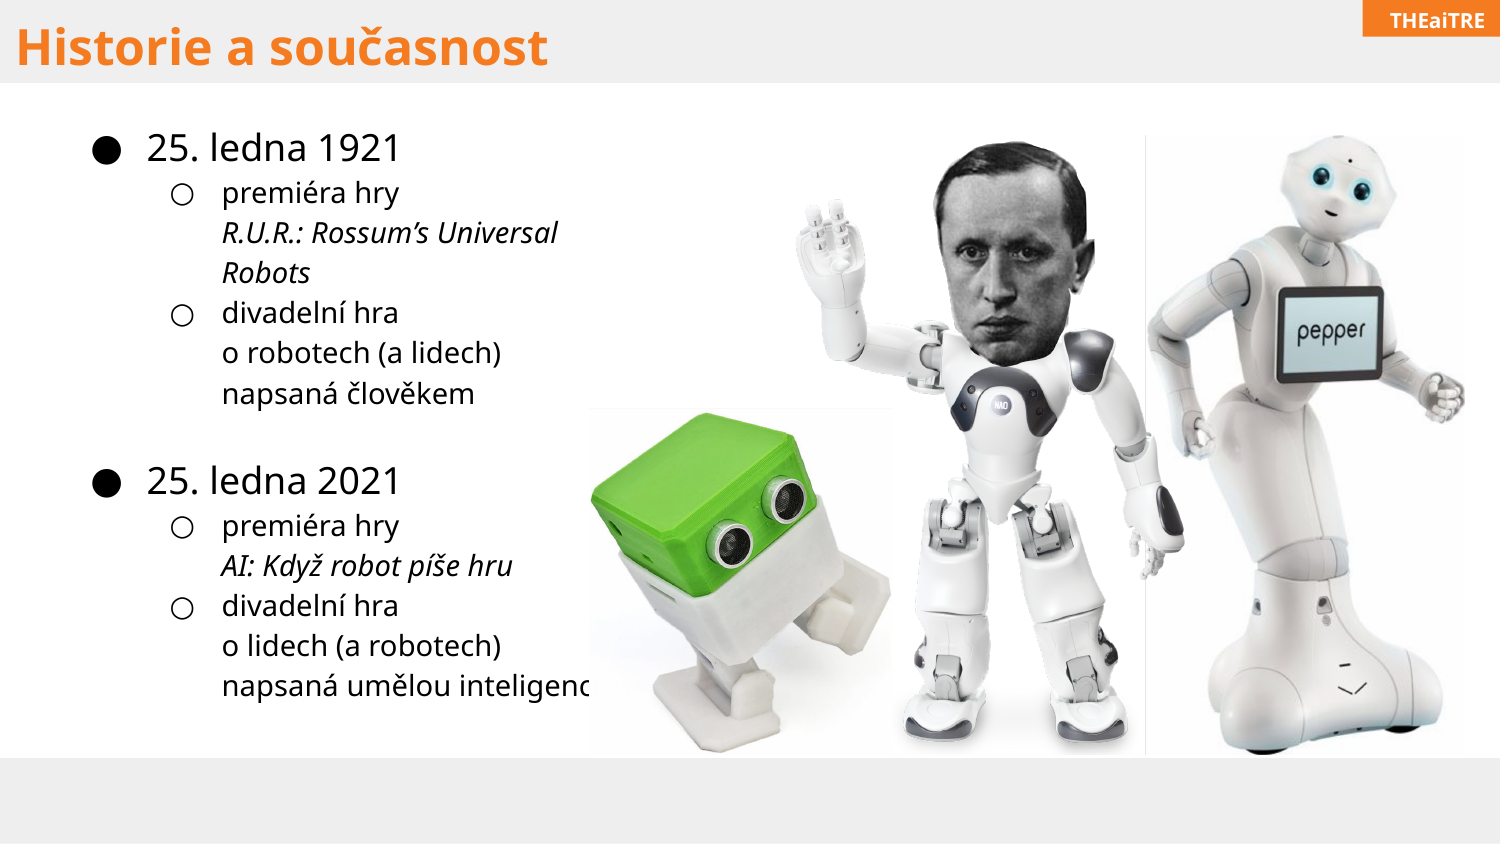

Historie a současnost
THEaiTRE
# 25. ledna 1921
premiéra hry
R.U.R.: Rossum’s Universal Robots
divadelní hra
o robotech (a lidech)
napsaná člověkem
25. ledna 2021
premiéra hry
AI: Když robot píše hru
divadelní hra
o lidech (a robotech)
napsaná umělou inteligencí